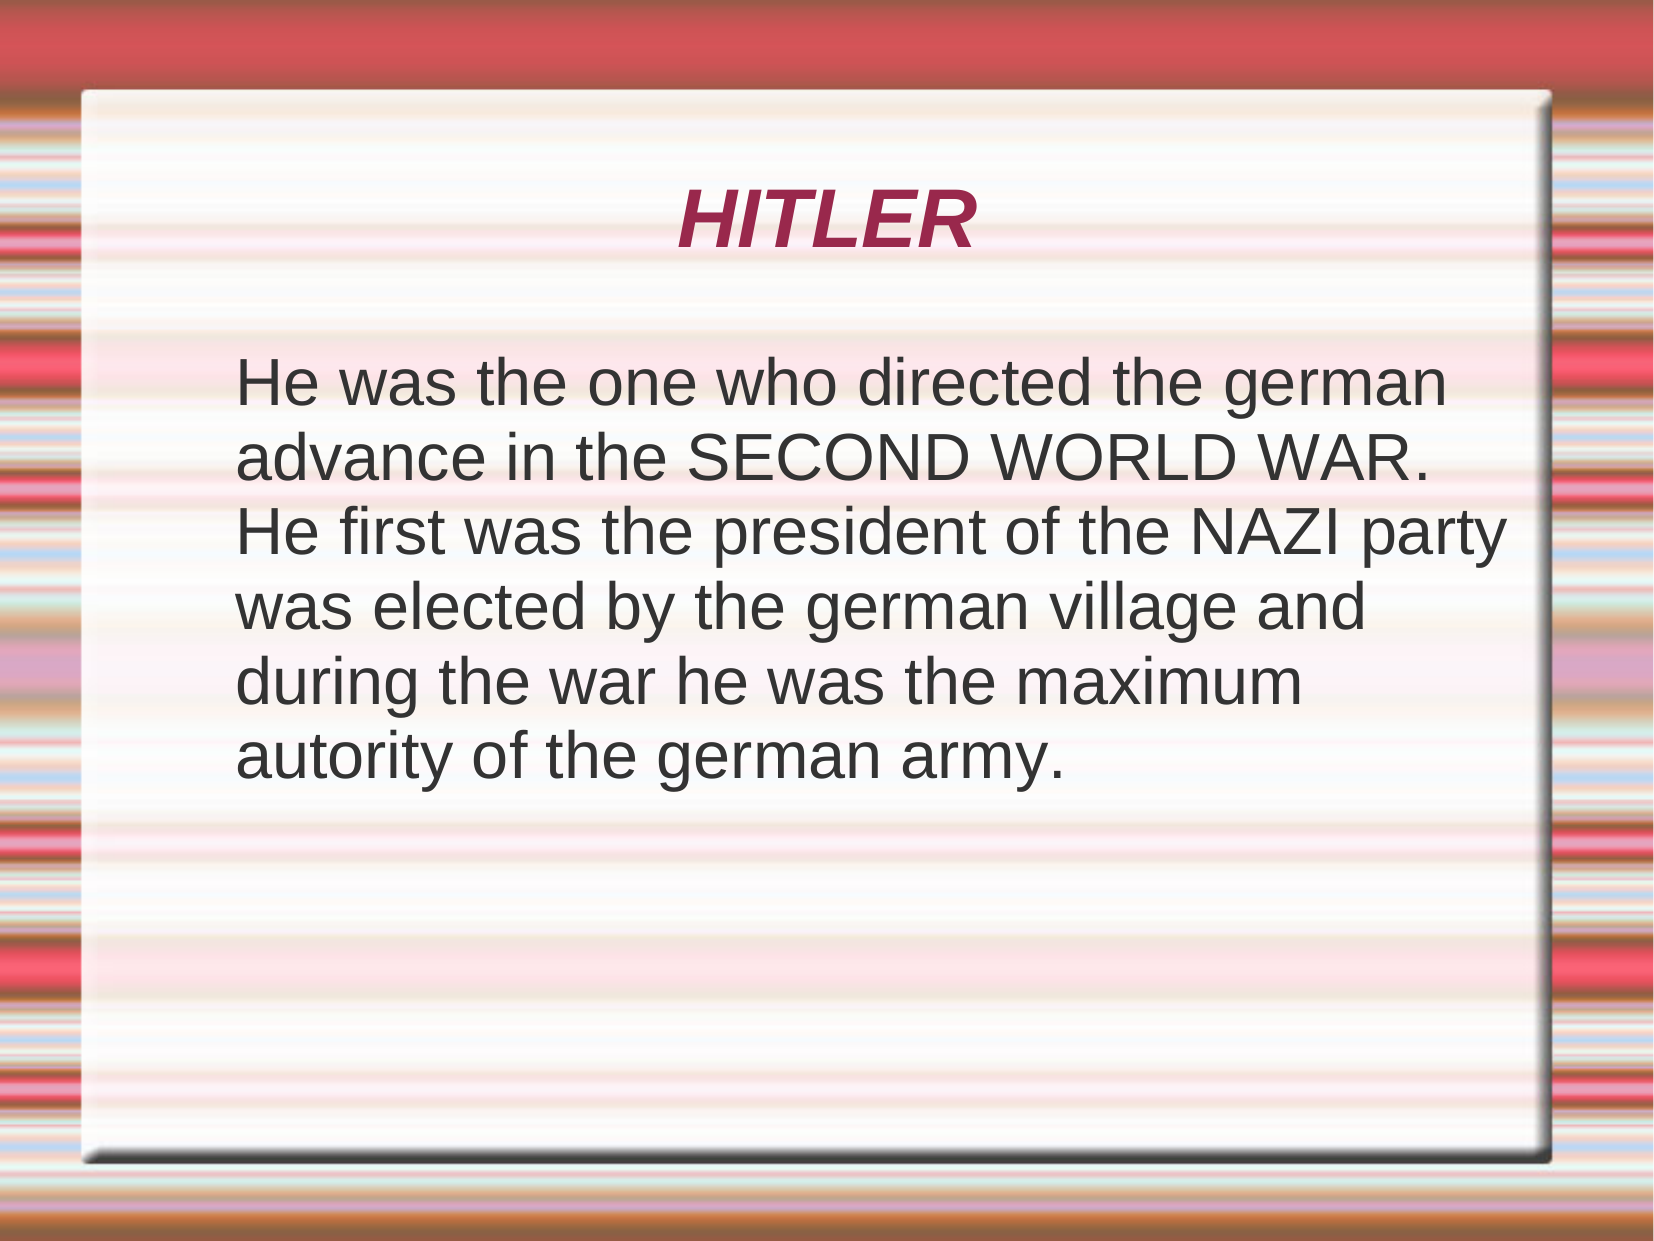

# HITLER
He was the one who directed the german advance in the SECOND WORLD WAR. He first was the president of the NAZI party was elected by the german village and during the war he was the maximum autority of the german army.